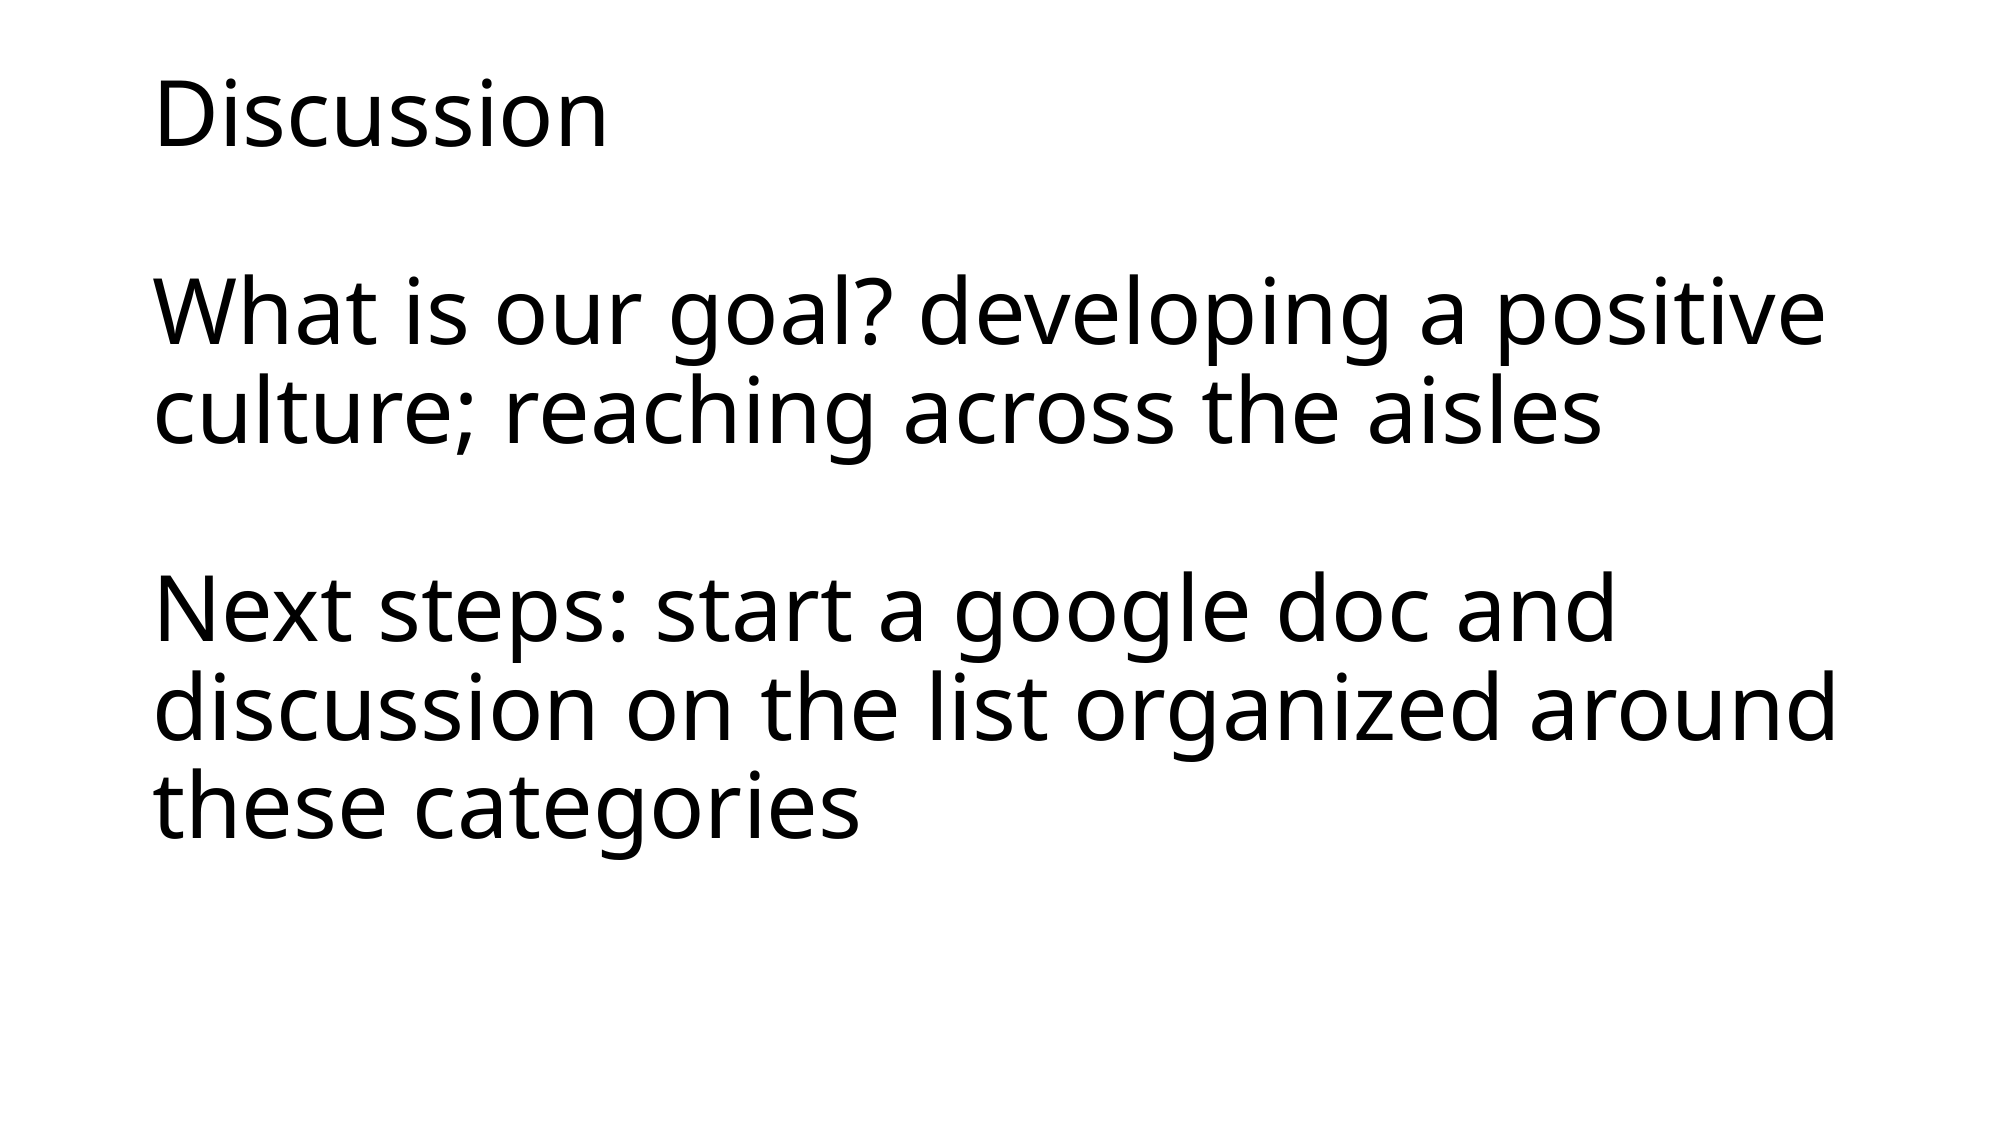

# Discussion What is our goal? developing a positive culture; reaching across the aisles Next steps: start a google doc and discussion on the list organized around these categories